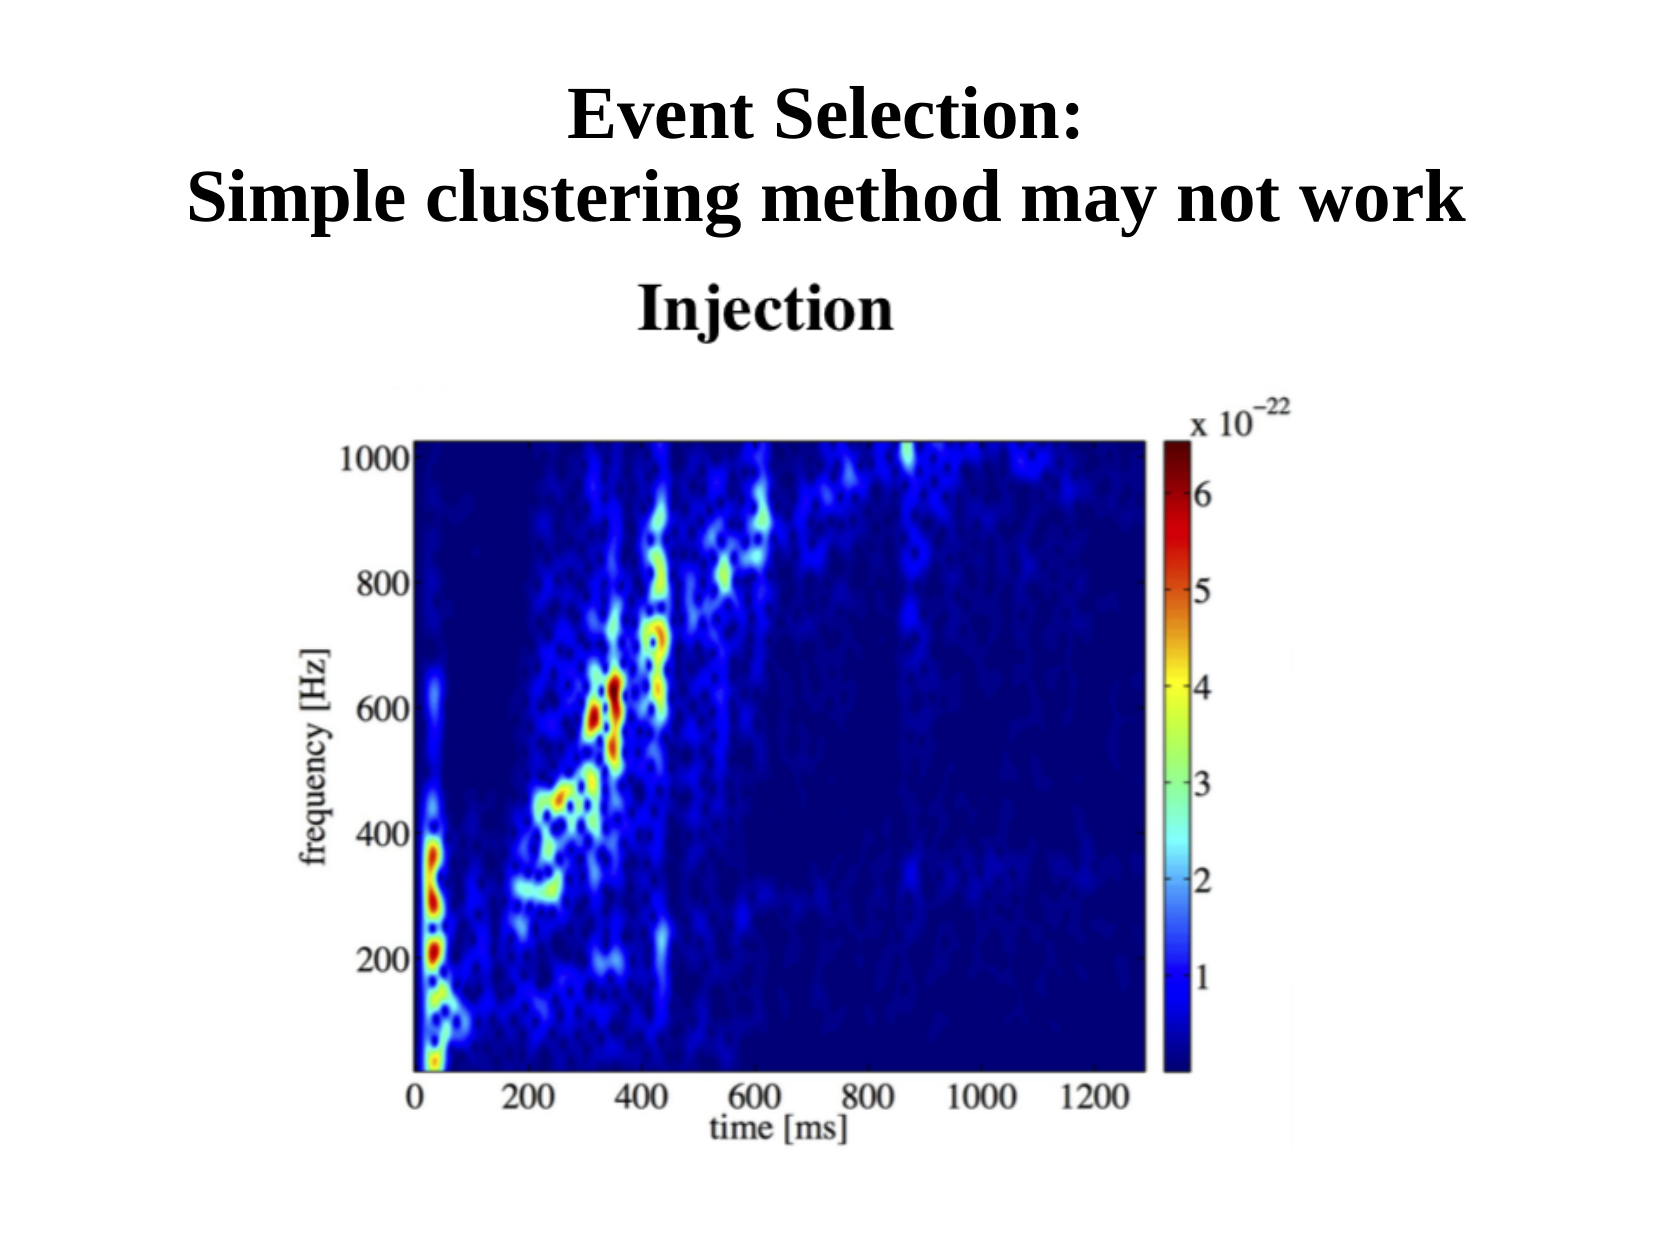

# Event Selection: Simple clustering method may not work